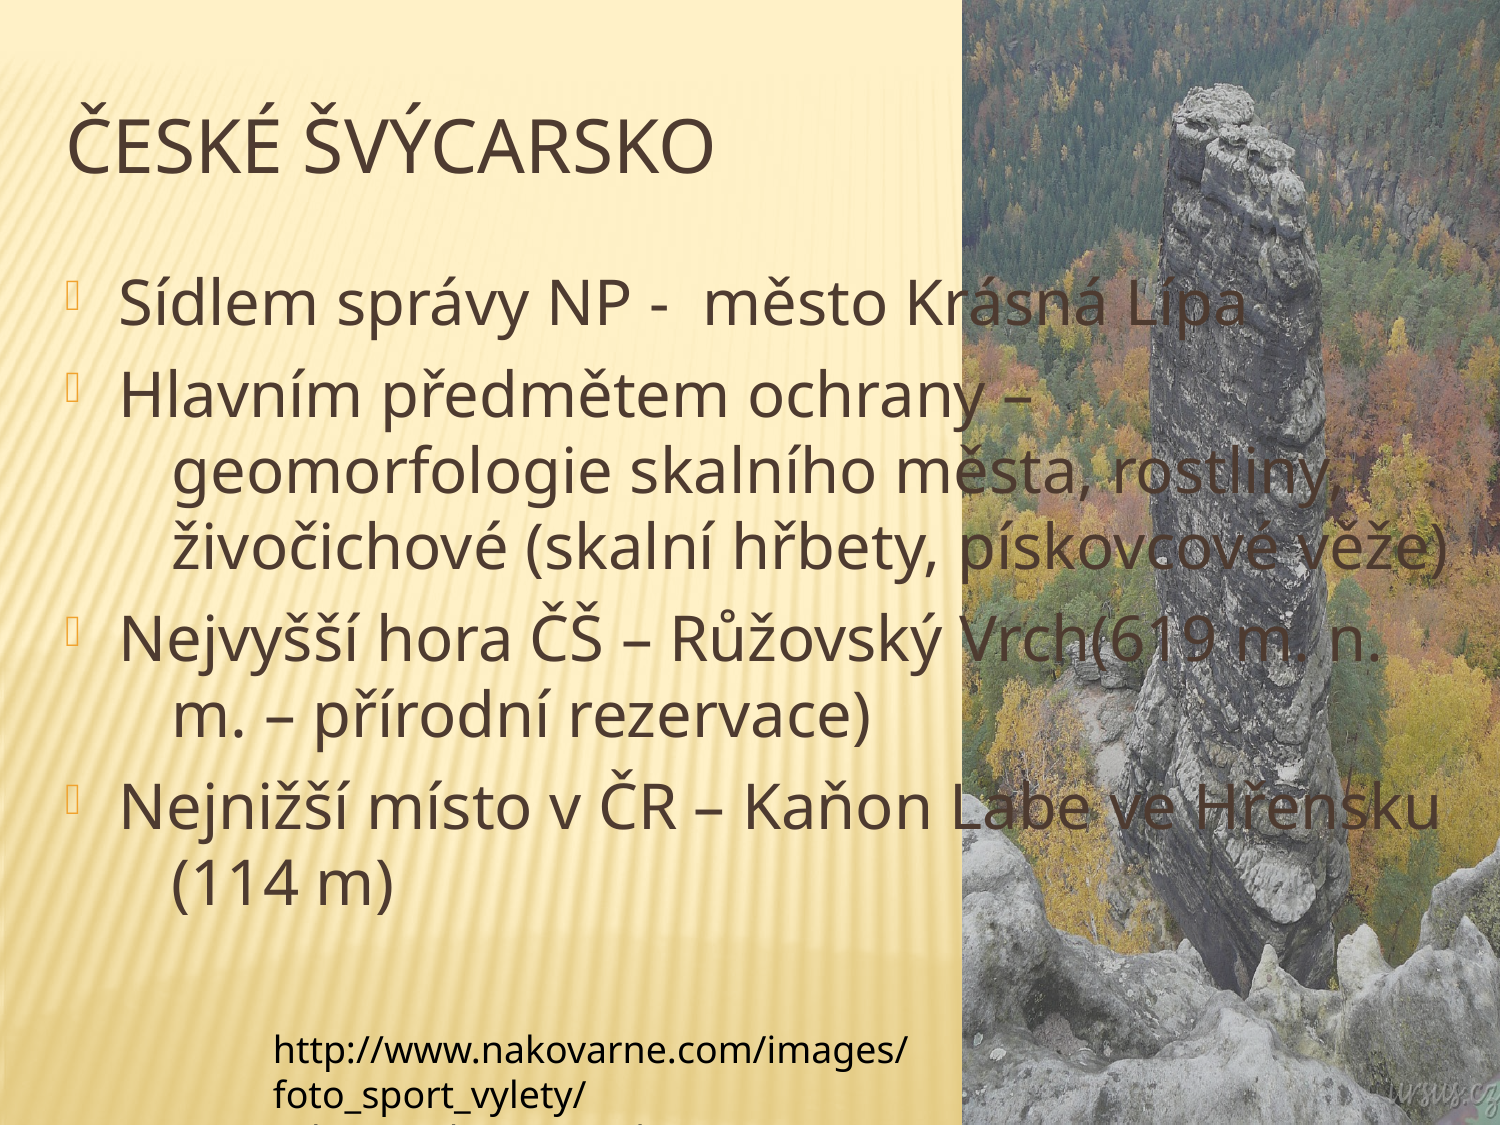

# České Švýcarsko
Sídlem správy NP - město Krásná Lípa
Hlavním předmětem ochrany – geomorfologie skalního města, rostliny, živočichové (skalní hřbety, pískovcové věže)
Nejvyšší hora ČŠ – Růžovský Vrch(619 m. n. m. – přírodní rezervace)
Nejnižší místo v ČR – Kaňon Labe ve Hřensku (114 m)
http://www.nakovarne.com/images/foto_sport_vylety/vylety_ceske_svycarsko.jpg